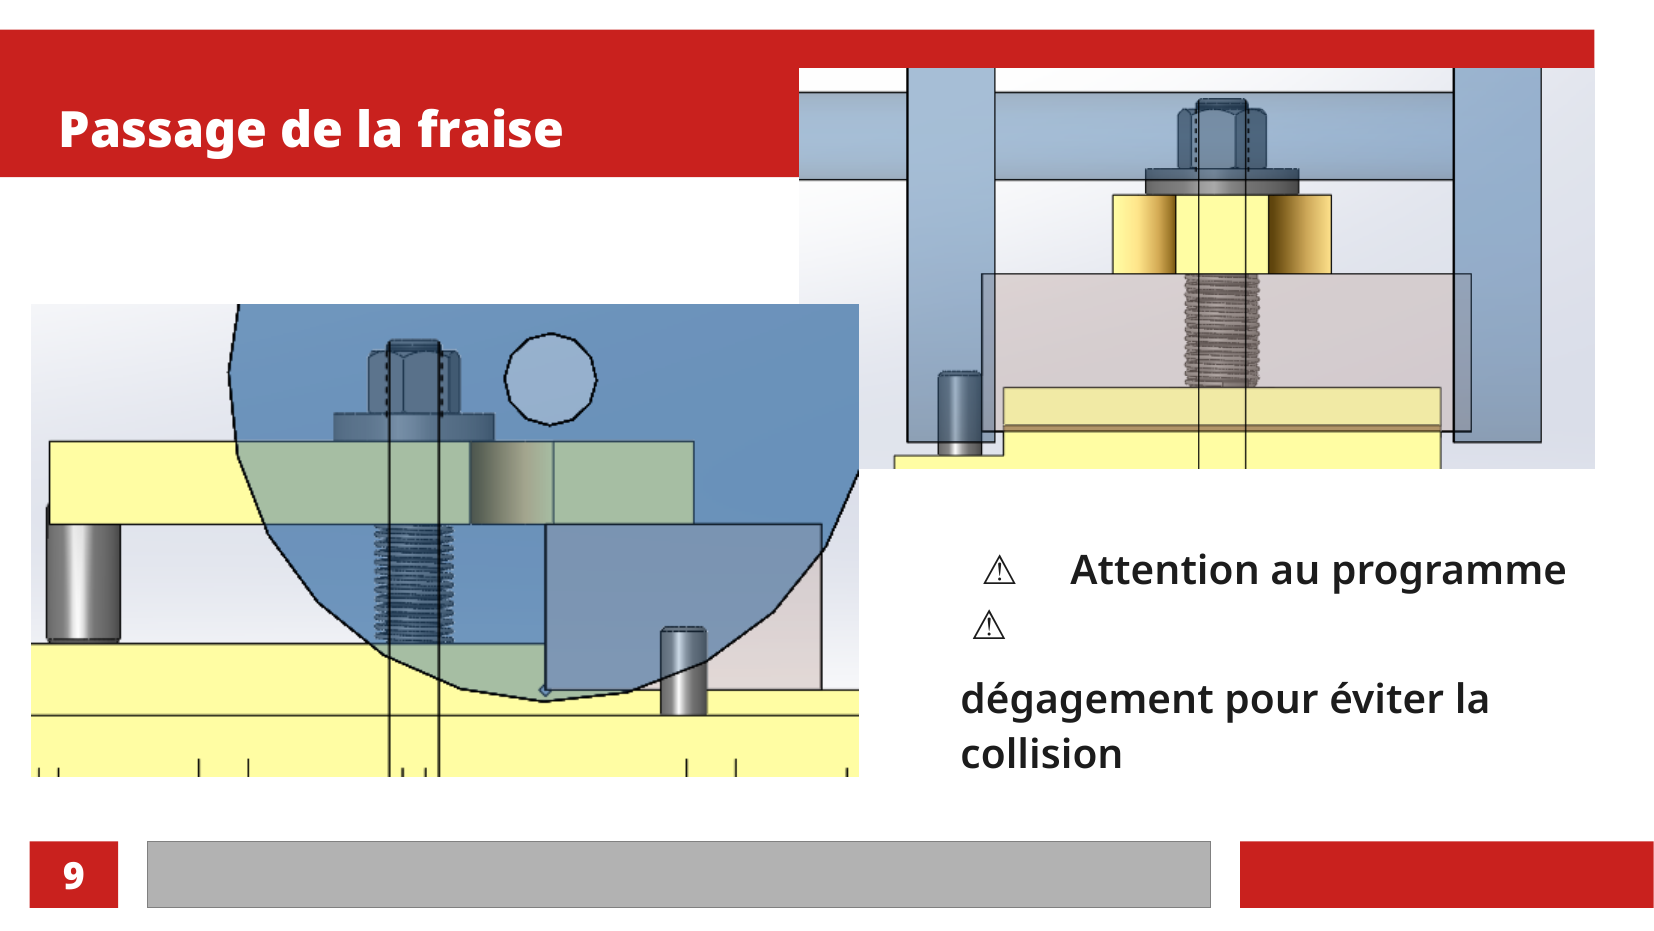

# Passage de la fraise
 ⚠️ Attention au programme ⚠️
dégagement pour éviter la collision
9